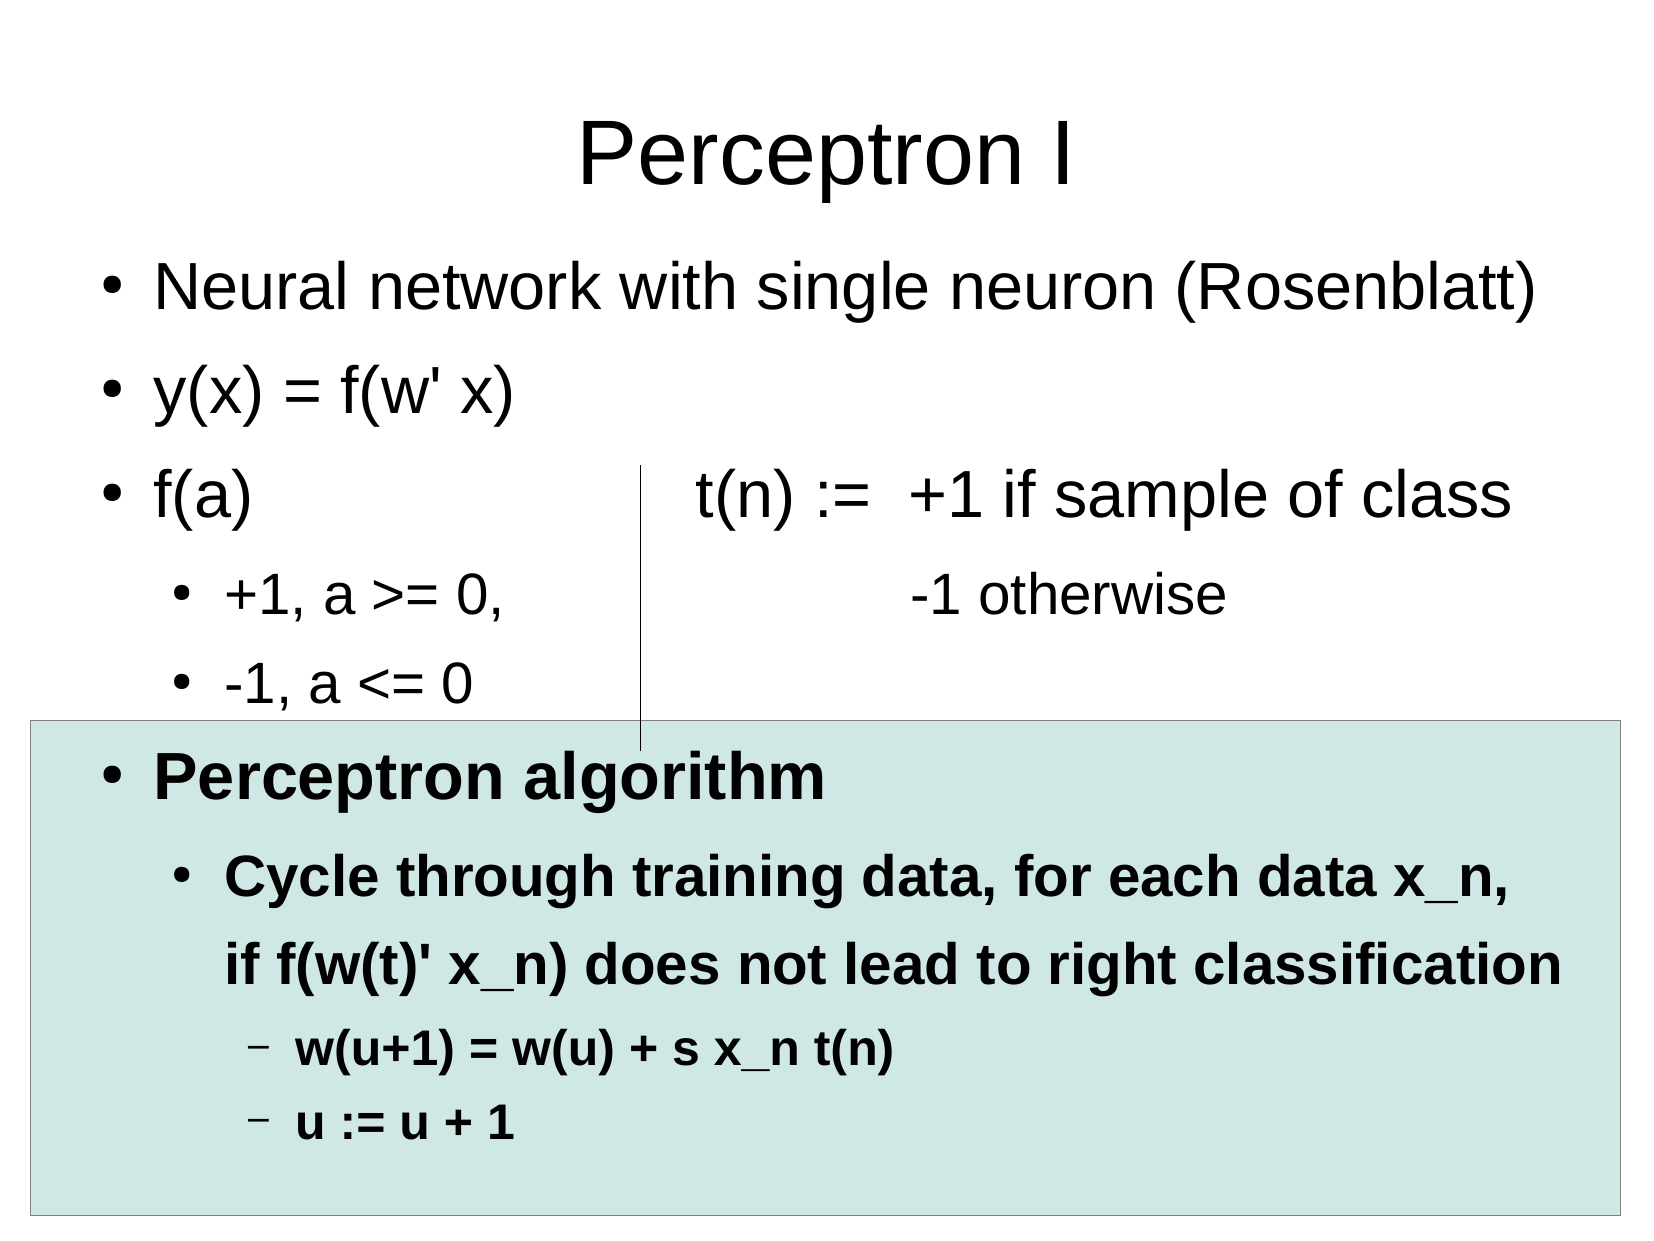

# Perceptron I
Neural network with single neuron (Rosenblatt)
y(x) = f(w' x)
f(a) t(n) := +1 if sample of class
+1, a >= 0, -1 otherwise
-1, a <= 0
Perceptron algorithm
Cycle through training data, for each data x_n,
if f(w(t)' x_n) does not lead to right classification
w(u+1) = w(u) + s x_n t(n)
u := u + 1